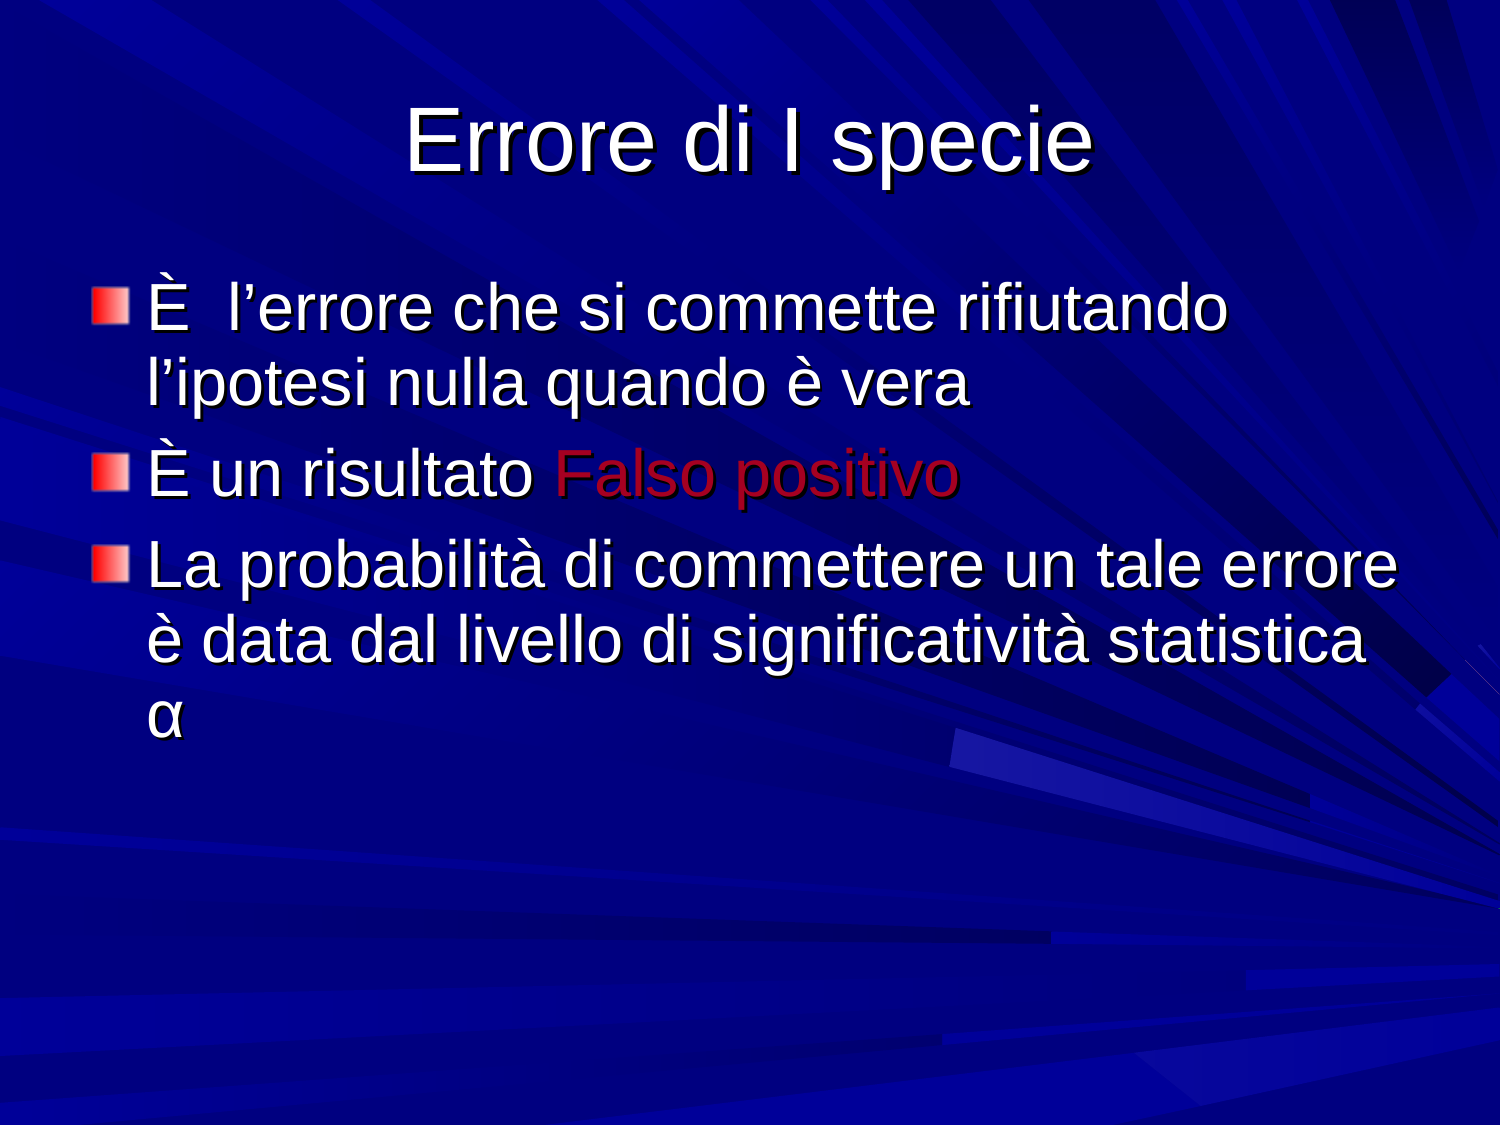

# Errore di I specie
È l’errore che si commette rifiutando l’ipotesi nulla quando è vera
È un risultato Falso positivo
La probabilità di commettere un tale errore è data dal livello di significatività statistica α